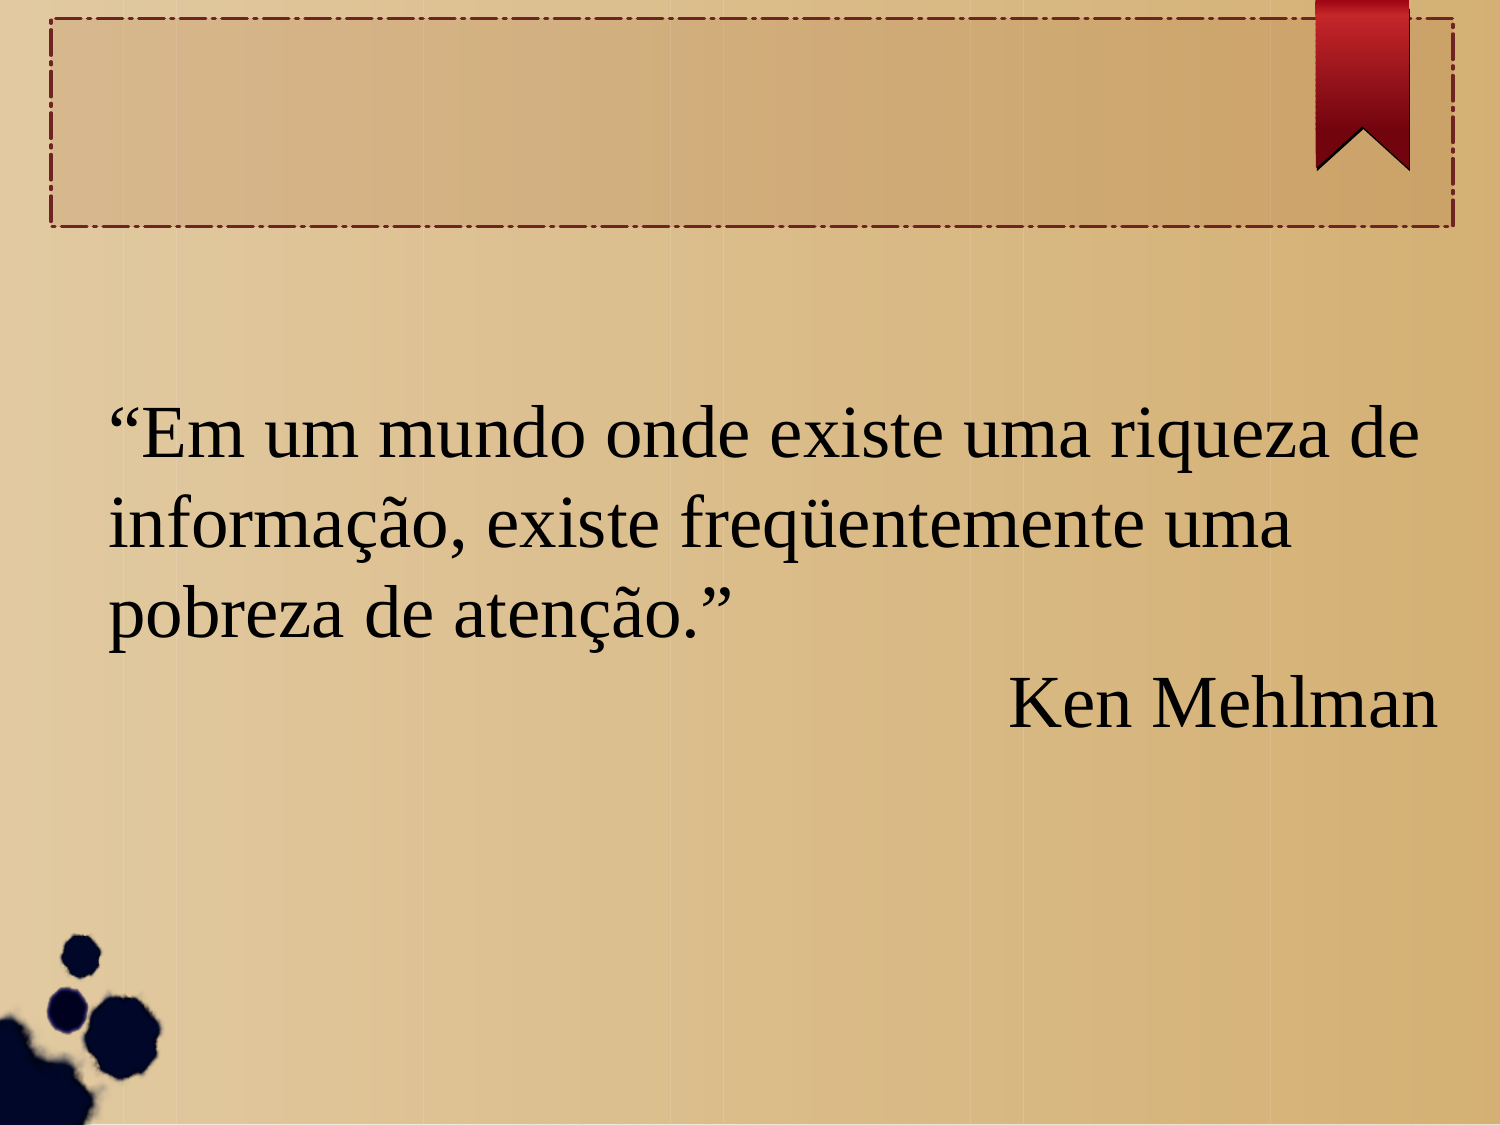

#
“Em um mundo onde existe uma riqueza de
informação, existe freqüentemente uma
pobreza de atenção.”
						Ken Mehlman